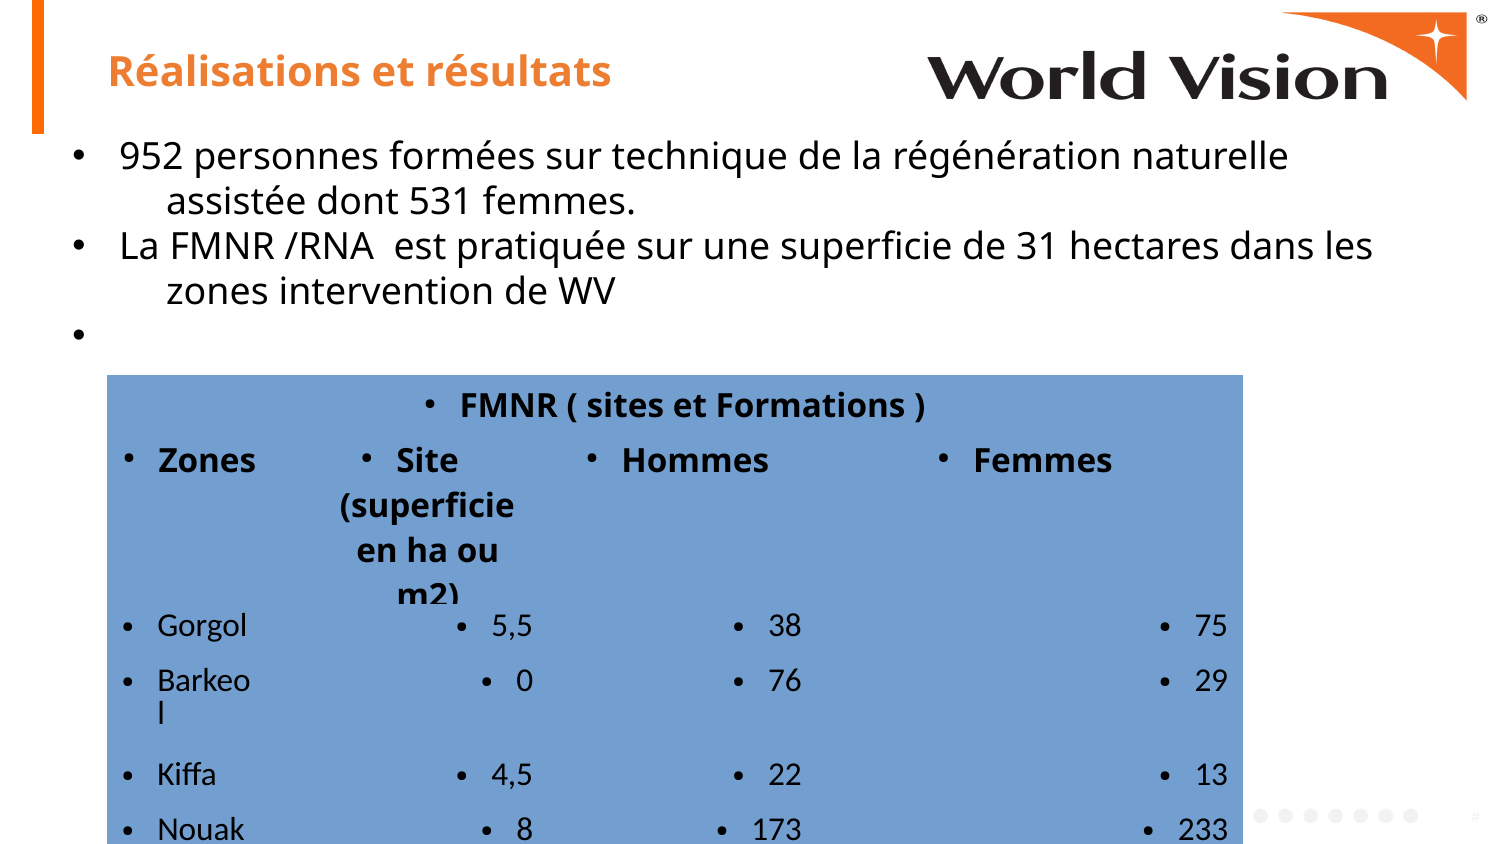

Réalisations et résultats
952 personnes formées sur technique de la régénération naturelle assistée dont 531 femmes.
La FMNR /RNA  est pratiquée sur une superficie de 31 hectares dans les zones intervention de WV
| FMNR ( sites et Formations ) | | | |
| --- | --- | --- | --- |
| Zones | Site (superficie en ha ou m2) | Hommes | Femmes |
| Gorgol | 5,5 | 38 | 75 |
| Barkeol | 0 | 76 | 29 |
| Kiffa | 4,5 | 22 | 13 |
| Nouakchott | 8 | 173 | 233 |
| Nmbagne | 13 | 112 | 181 |
| Total | 31 | 421 | 531 |
#